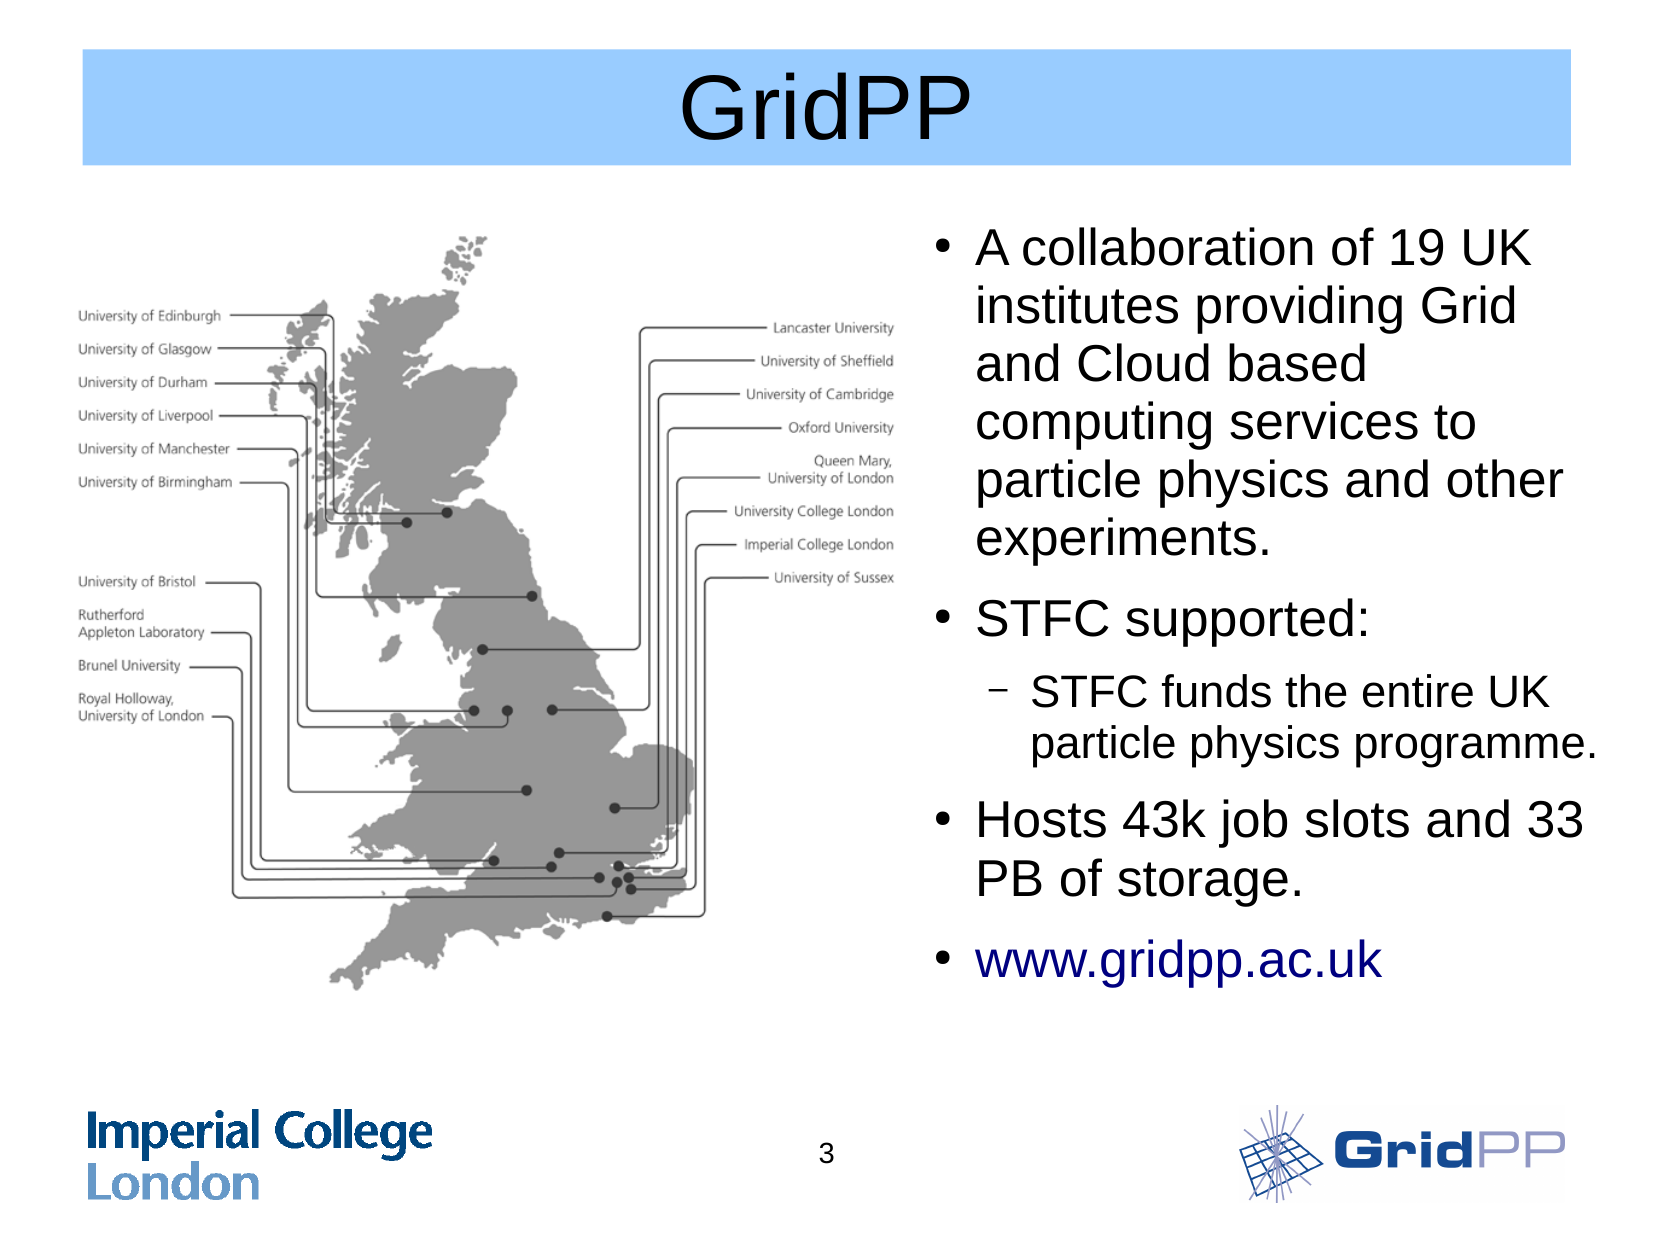

# GridPP
A collaboration of 19 UK institutes providing Grid and Cloud based computing services to particle physics and other experiments.
STFC supported:
STFC funds the entire UK particle physics programme.
Hosts 43k job slots and 33 PB of storage.
www.gridpp.ac.uk